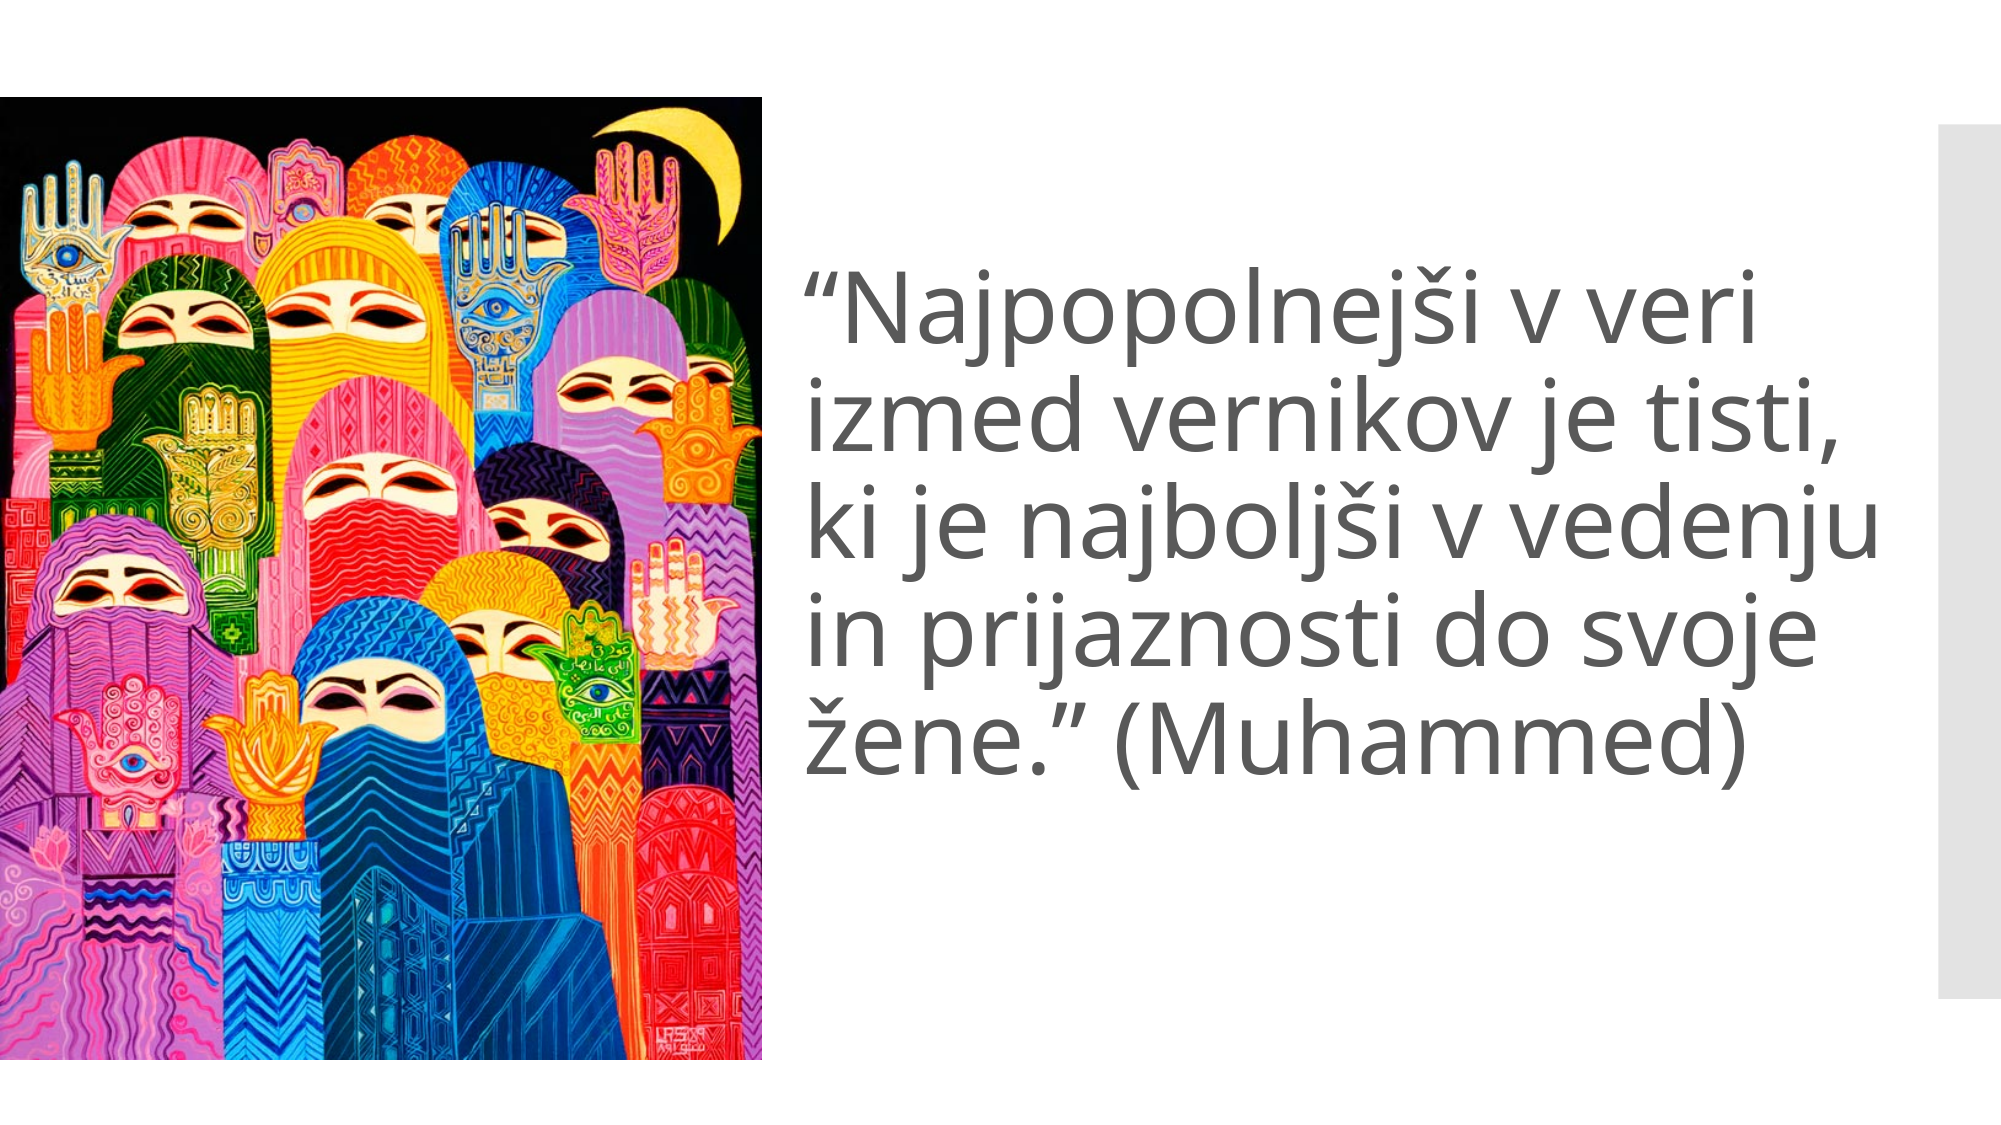

“Najpopolnejši v veri izmed vernikov je tisti, ki je najboljši v vedenju in prijaznosti do svoje žene.” (Muhammed)
#